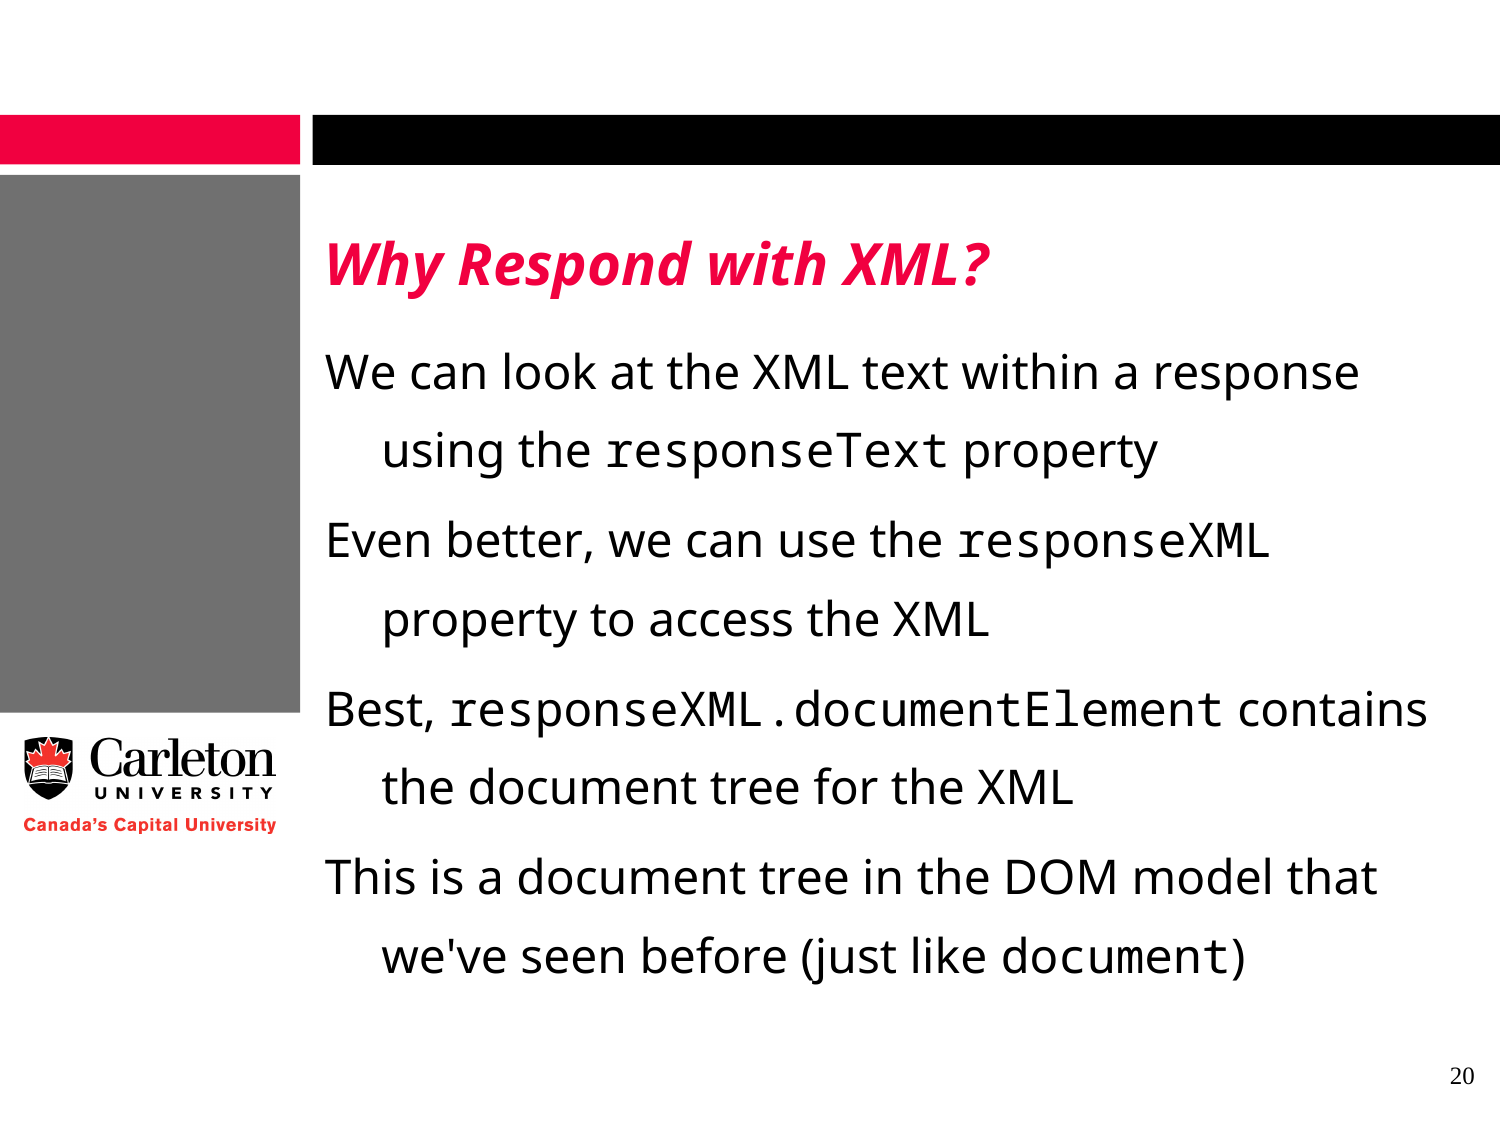

# Why Respond with XML?
We can look at the XML text within a response using the responseText property
Even better, we can use the responseXML property to access the XML
Best, responseXML.documentElement contains the document tree for the XML
This is a document tree in the DOM model that we've seen before (just like document)
20